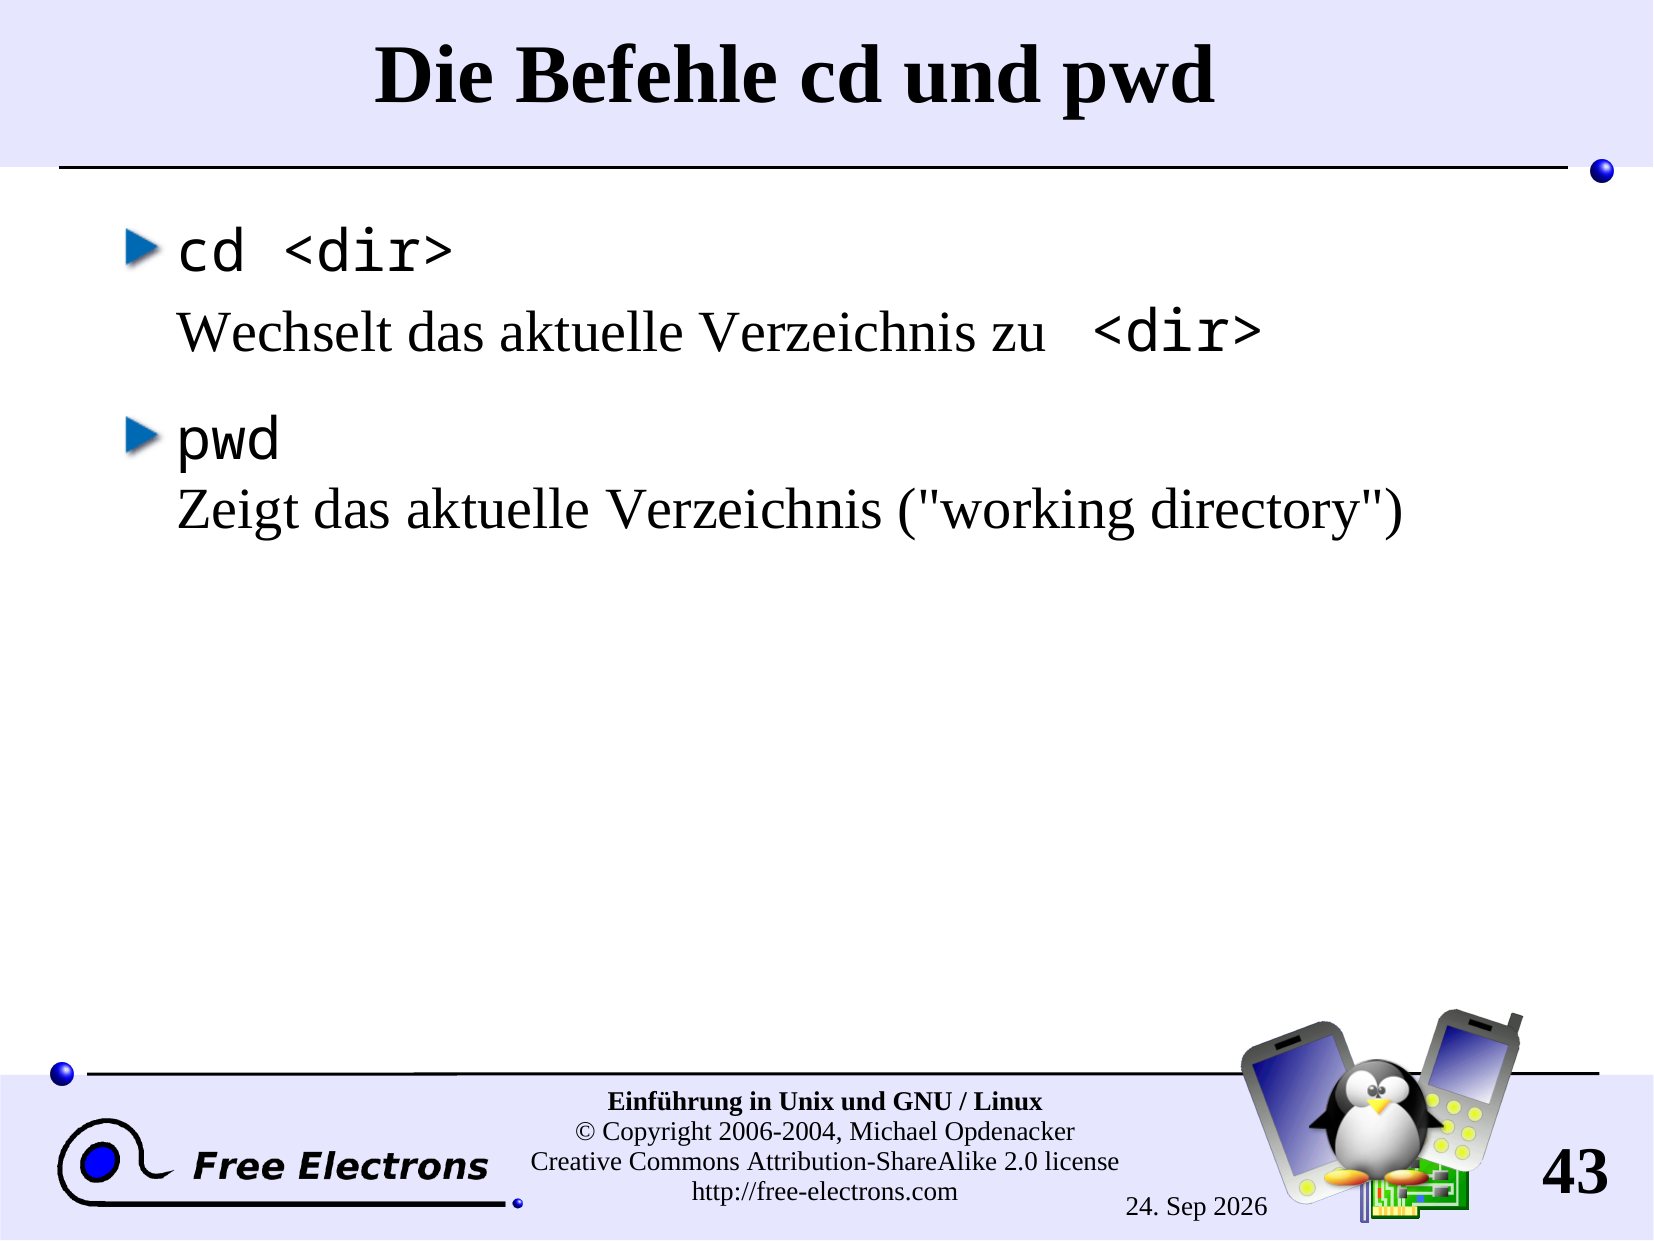

# Die Befehle cd und pwd
cd <dir>
Wechselt das aktuelle Verzeichnis zu <dir>
pwd
Zeigt das aktuelle Verzeichnis ("working directory")